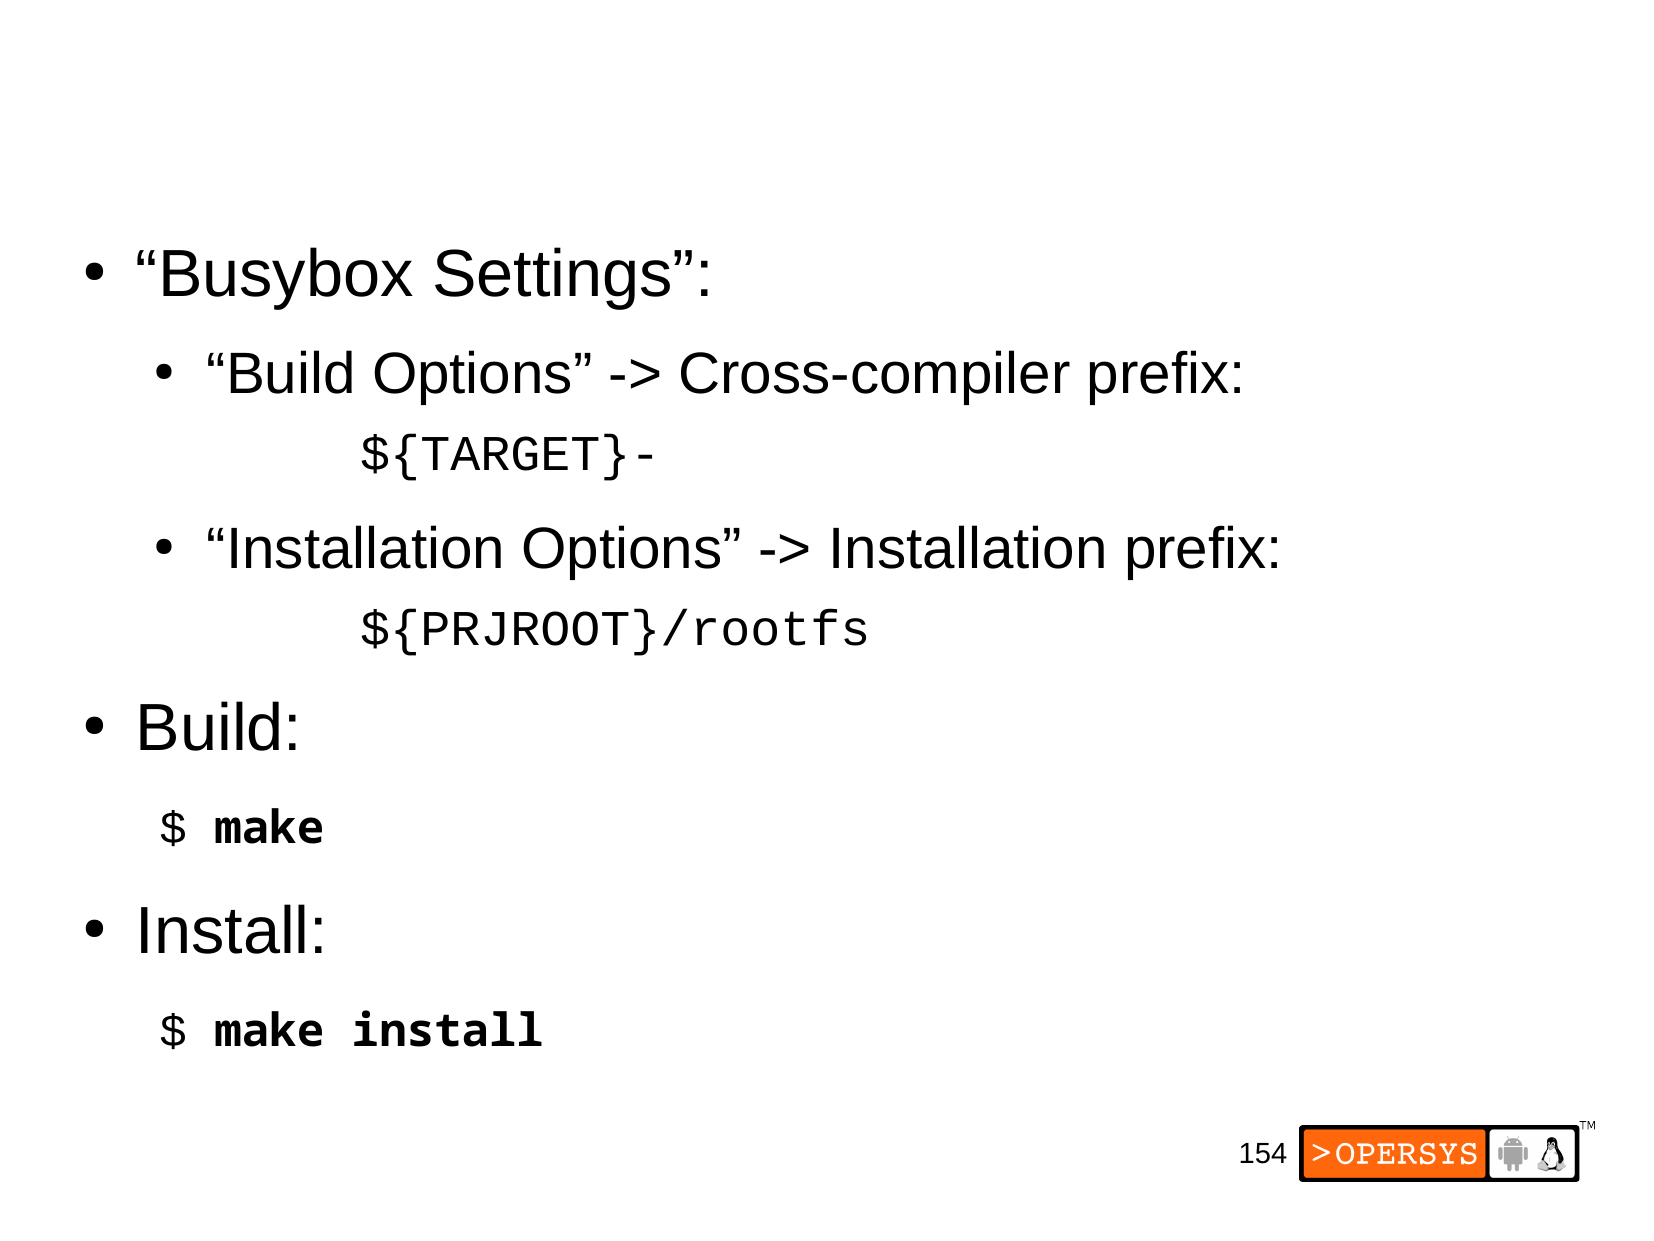

# “Busybox Settings”:
“Build Options” -> Cross-compiler prefix:
${TARGET}-
“Installation Options” -> Installation prefix:
${PRJROOT}/rootfs
Build:
$ make
Install:
$ make install